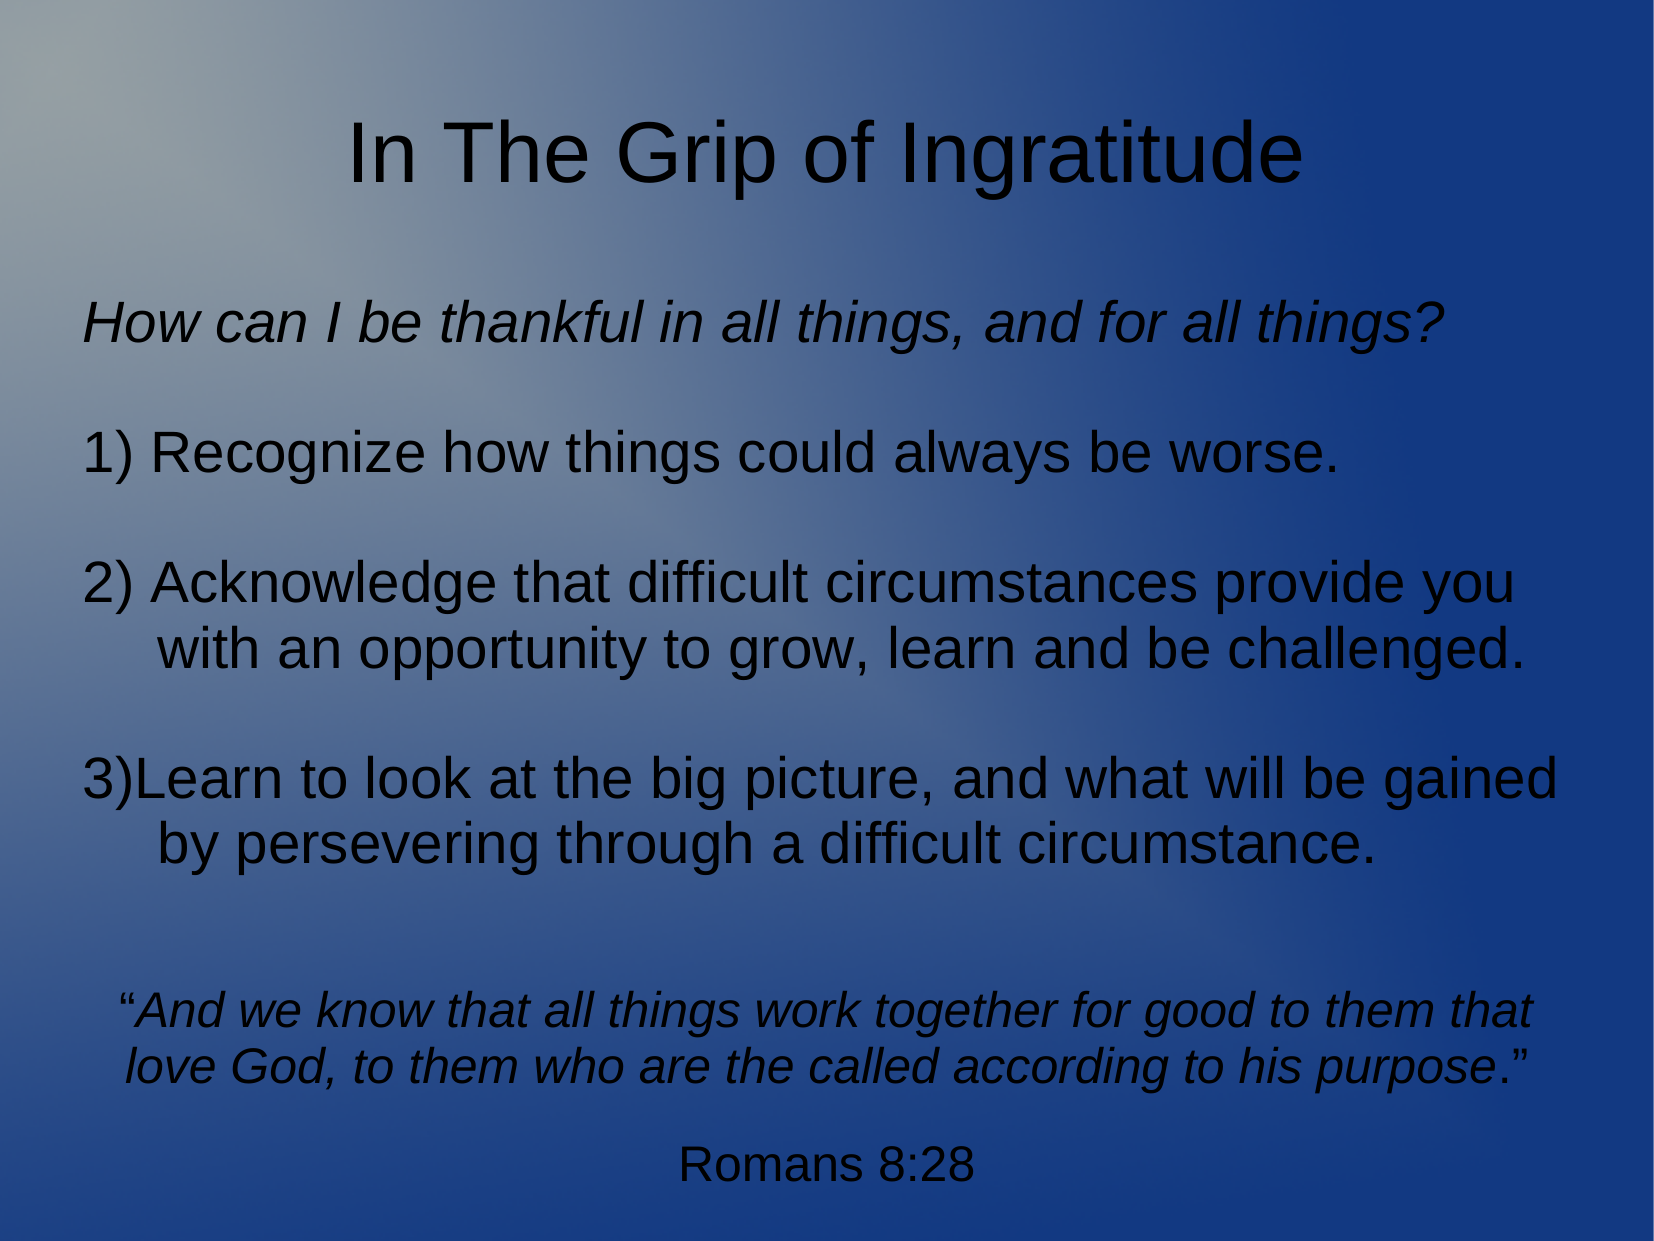

# In The Grip of Ingratitude
How can I be thankful in all things, and for all things?
1) Recognize how things could always be worse.
2) Acknowledge that difficult circumstances provide you 	with an opportunity to grow, learn and be challenged.
3)Learn to look at the big picture, and what will be gained 	by persevering through a difficult circumstance.
“And we know that all things work together for good to them that love God, to them who are the called according to his purpose.”
Romans 8:28